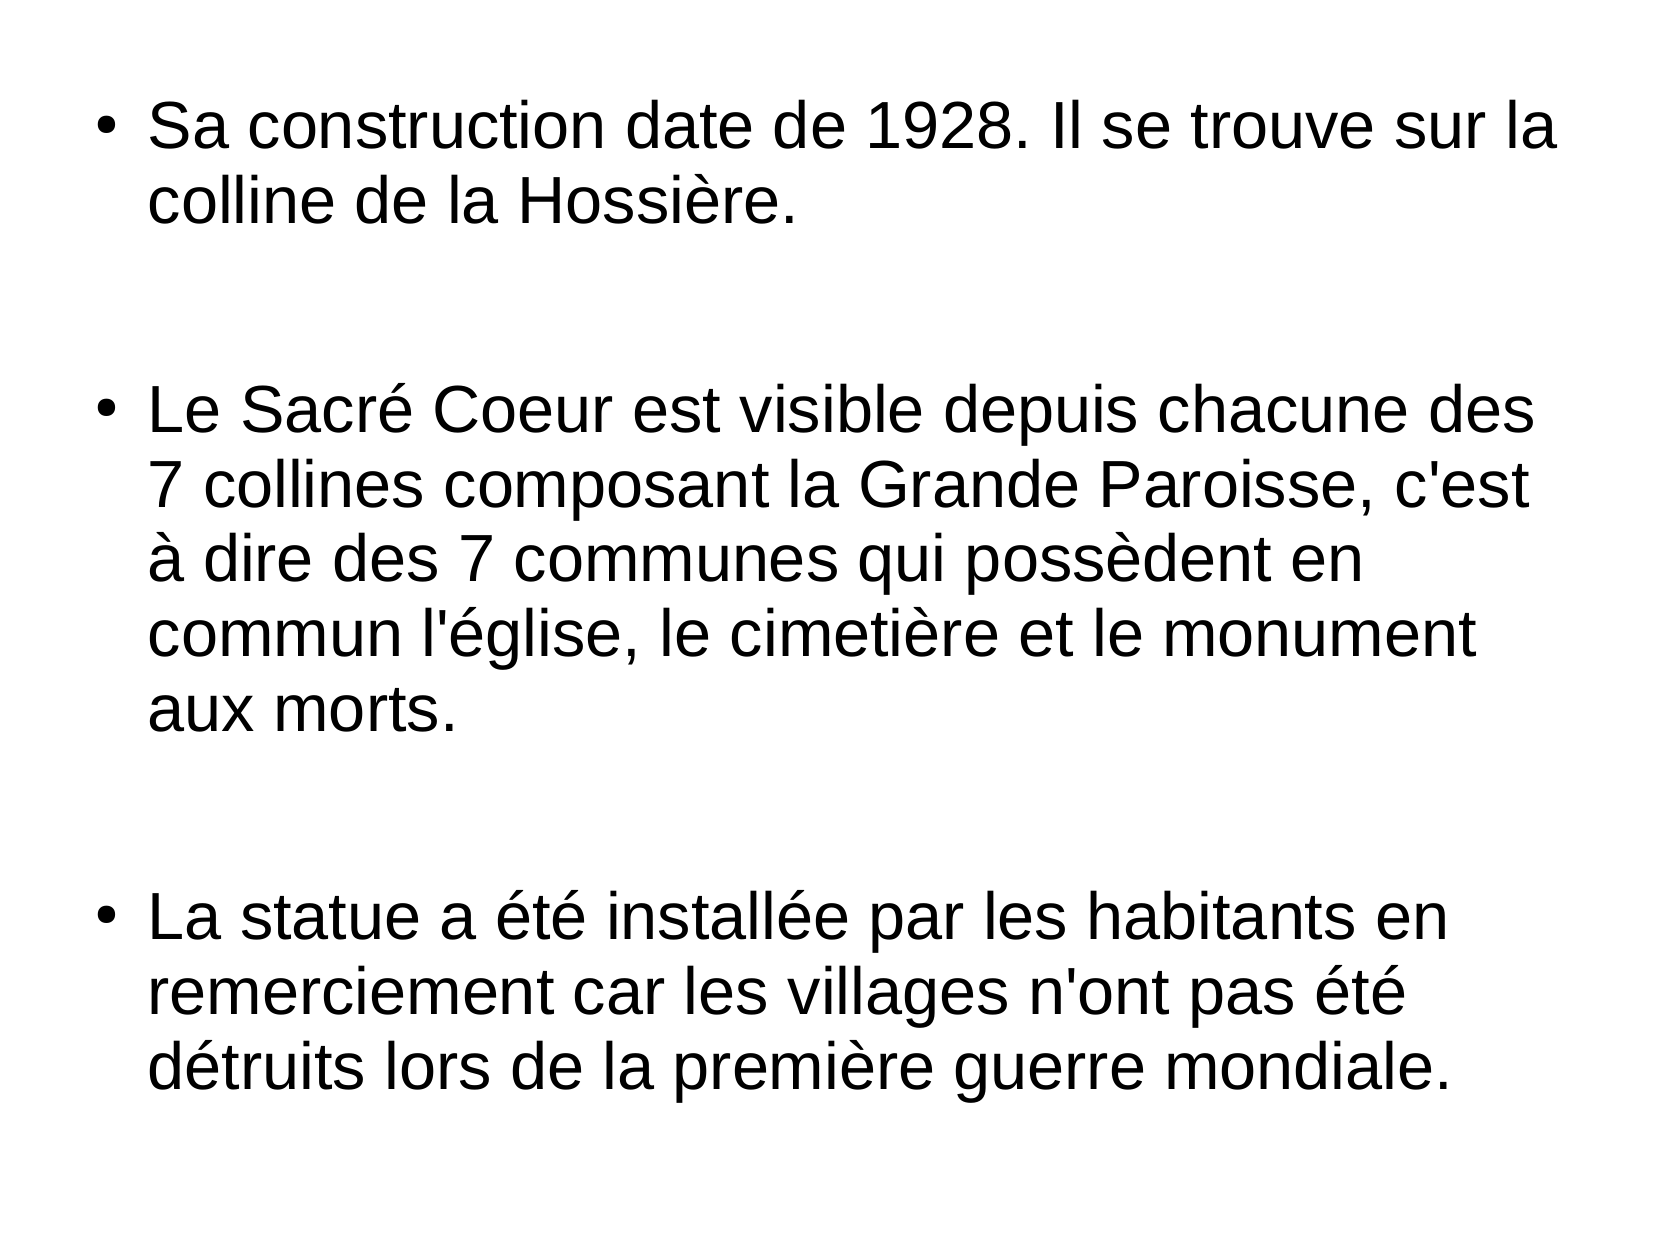

# Sa construction date de 1928. Il se trouve sur la colline de la Hossière.
Le Sacré Coeur est visible depuis chacune des 7 collines composant la Grande Paroisse, c'est à dire des 7 communes qui possèdent en commun l'église, le cimetière et le monument aux morts.
La statue a été installée par les habitants en remerciement car les villages n'ont pas été détruits lors de la première guerre mondiale.